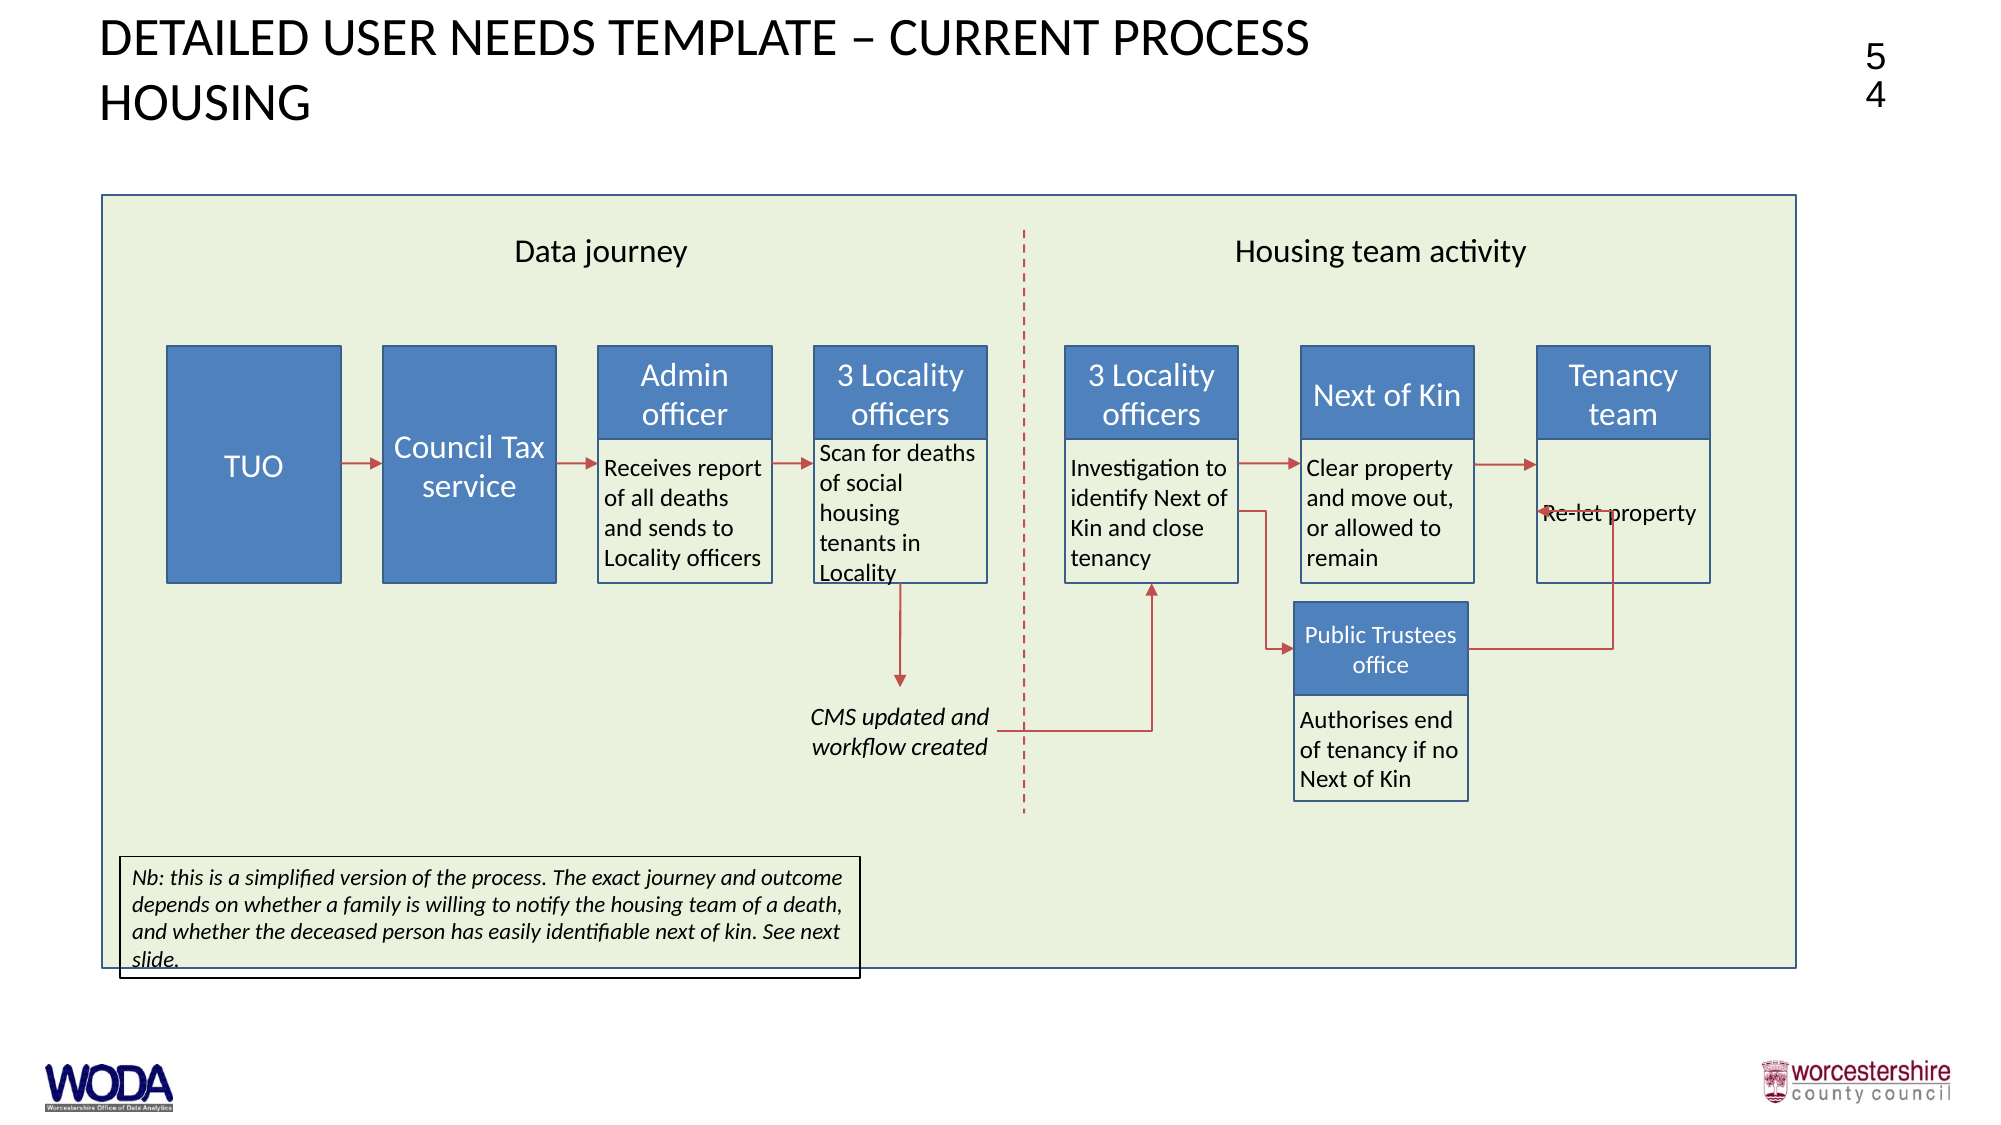

# DETAILED USER NEEDS TEMPLATE – CURRENT PROCESS HOUSING
Data journey
Housing team activity
TUO
Council Tax service
Admin officer
Receives report of all deaths and sends to Locality officers
3 Locality officers
Scan for deaths of social housing tenants in Locality
3 Locality officers
Investigation to identify Next of Kin and close tenancy
Next of Kin
Clear property and move out, or allowed to remain
Tenancy team
Re-let property
Public Trustees office
CMS updated and workflow created
Authorises end of tenancy if no Next of Kin
Nb: this is a simplified version of the process. The exact journey and outcome depends on whether a family is willing to notify the housing team of a death, and whether the deceased person has easily identifiable next of kin. See next slide.